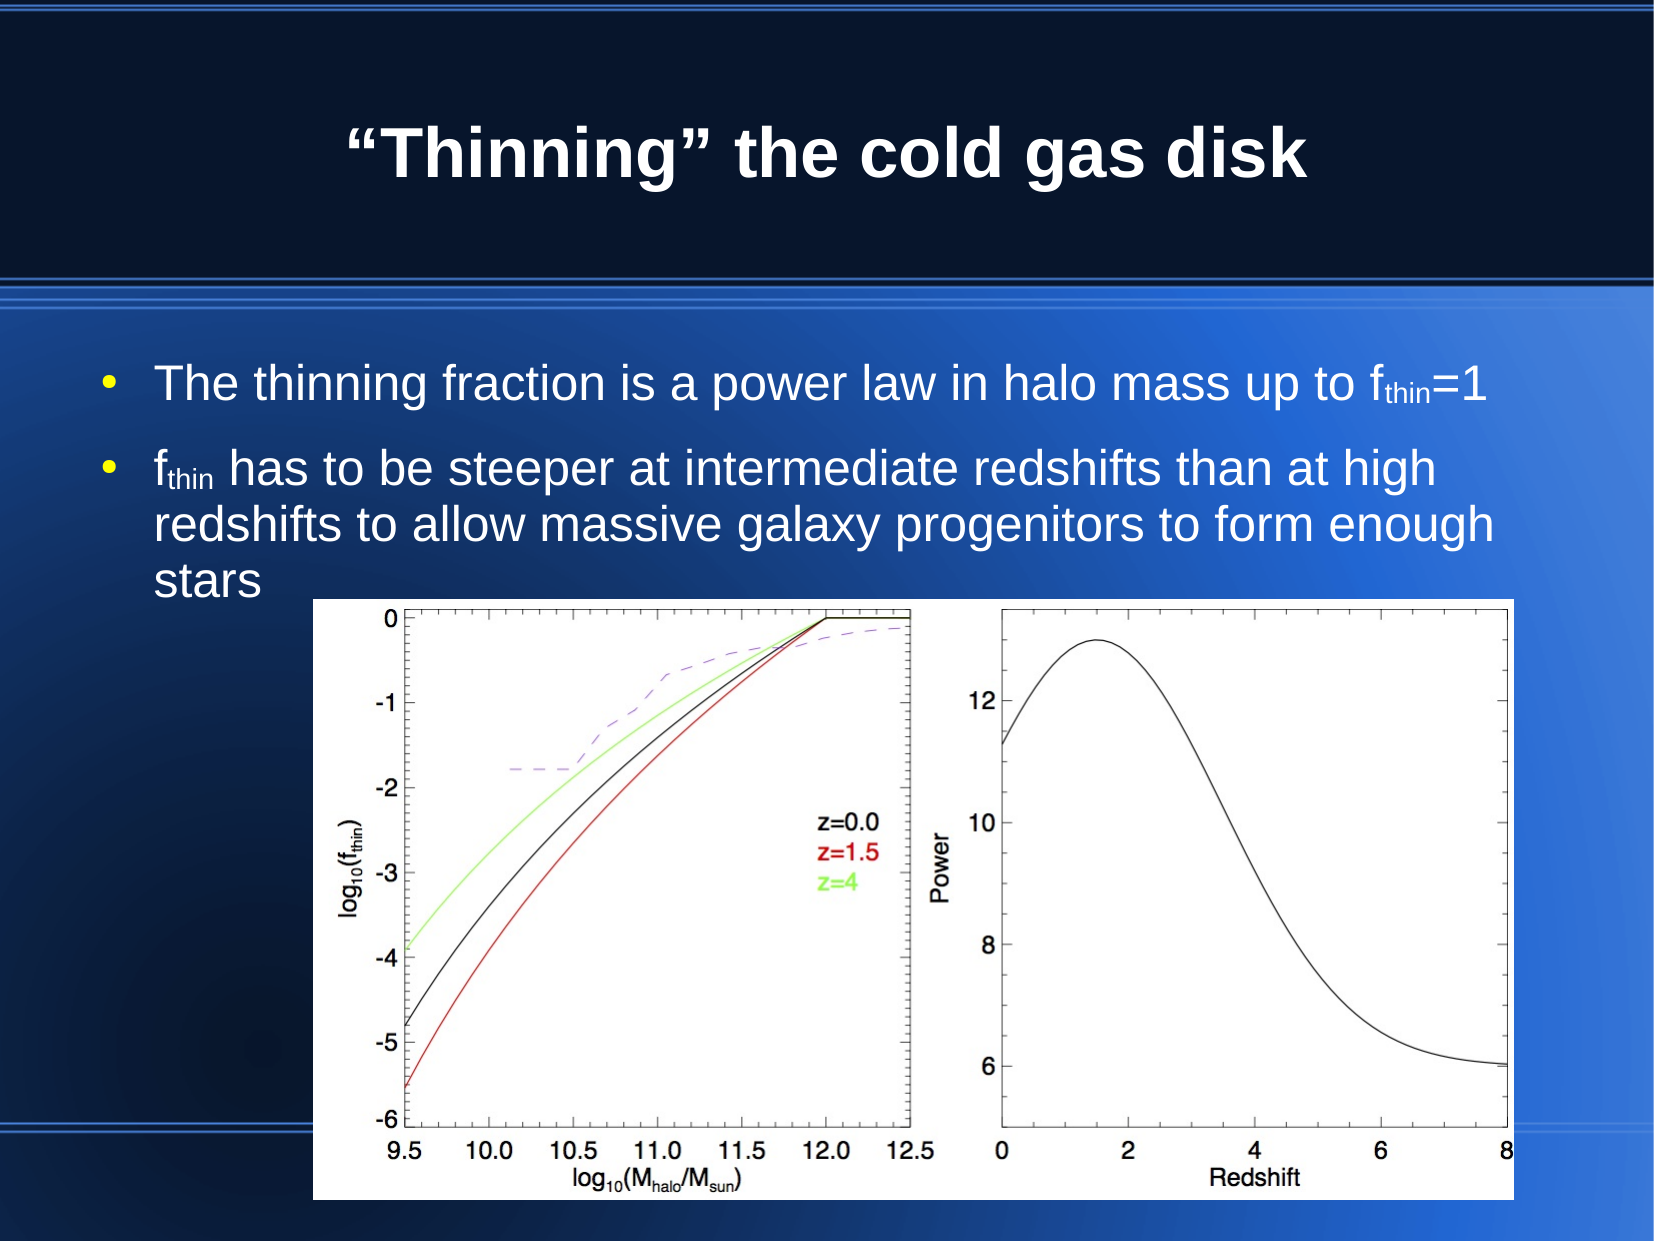

# “Thinning” the cold gas disk
The thinning fraction is a power law in halo mass up to fthin=1
fthin has to be steeper at intermediate redshifts than at high redshifts to allow massive galaxy progenitors to form enough stars